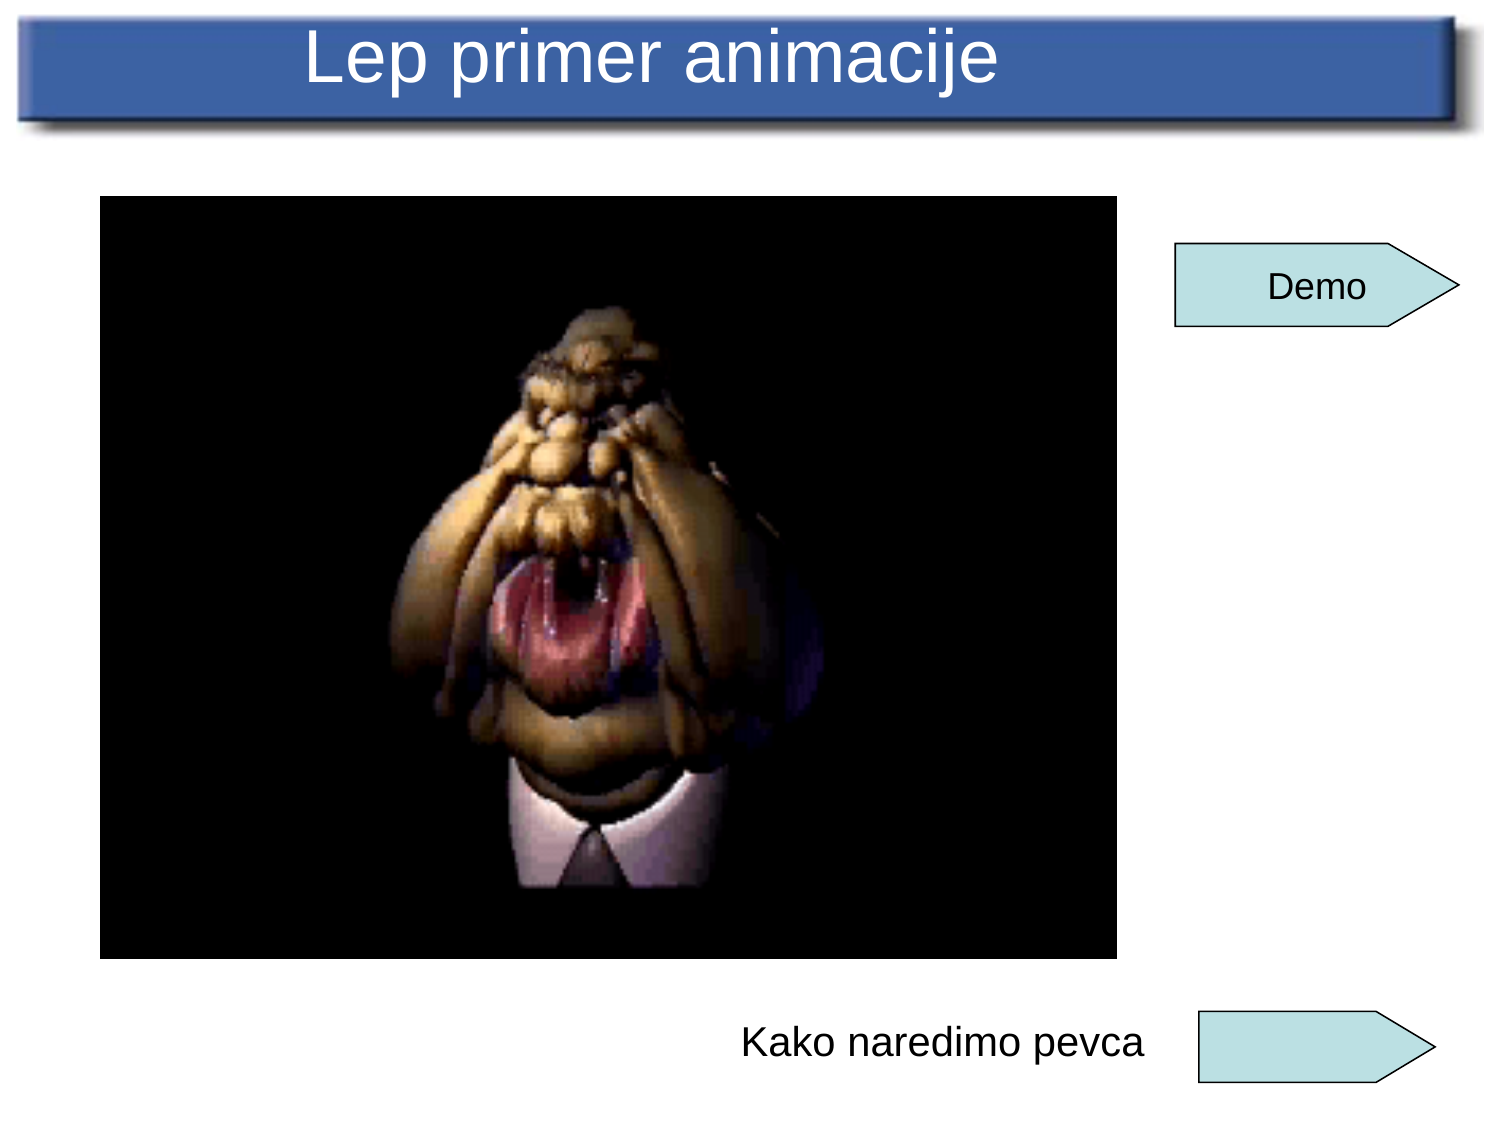

Lep primer animacije
Demo
Kako naredimo pevca